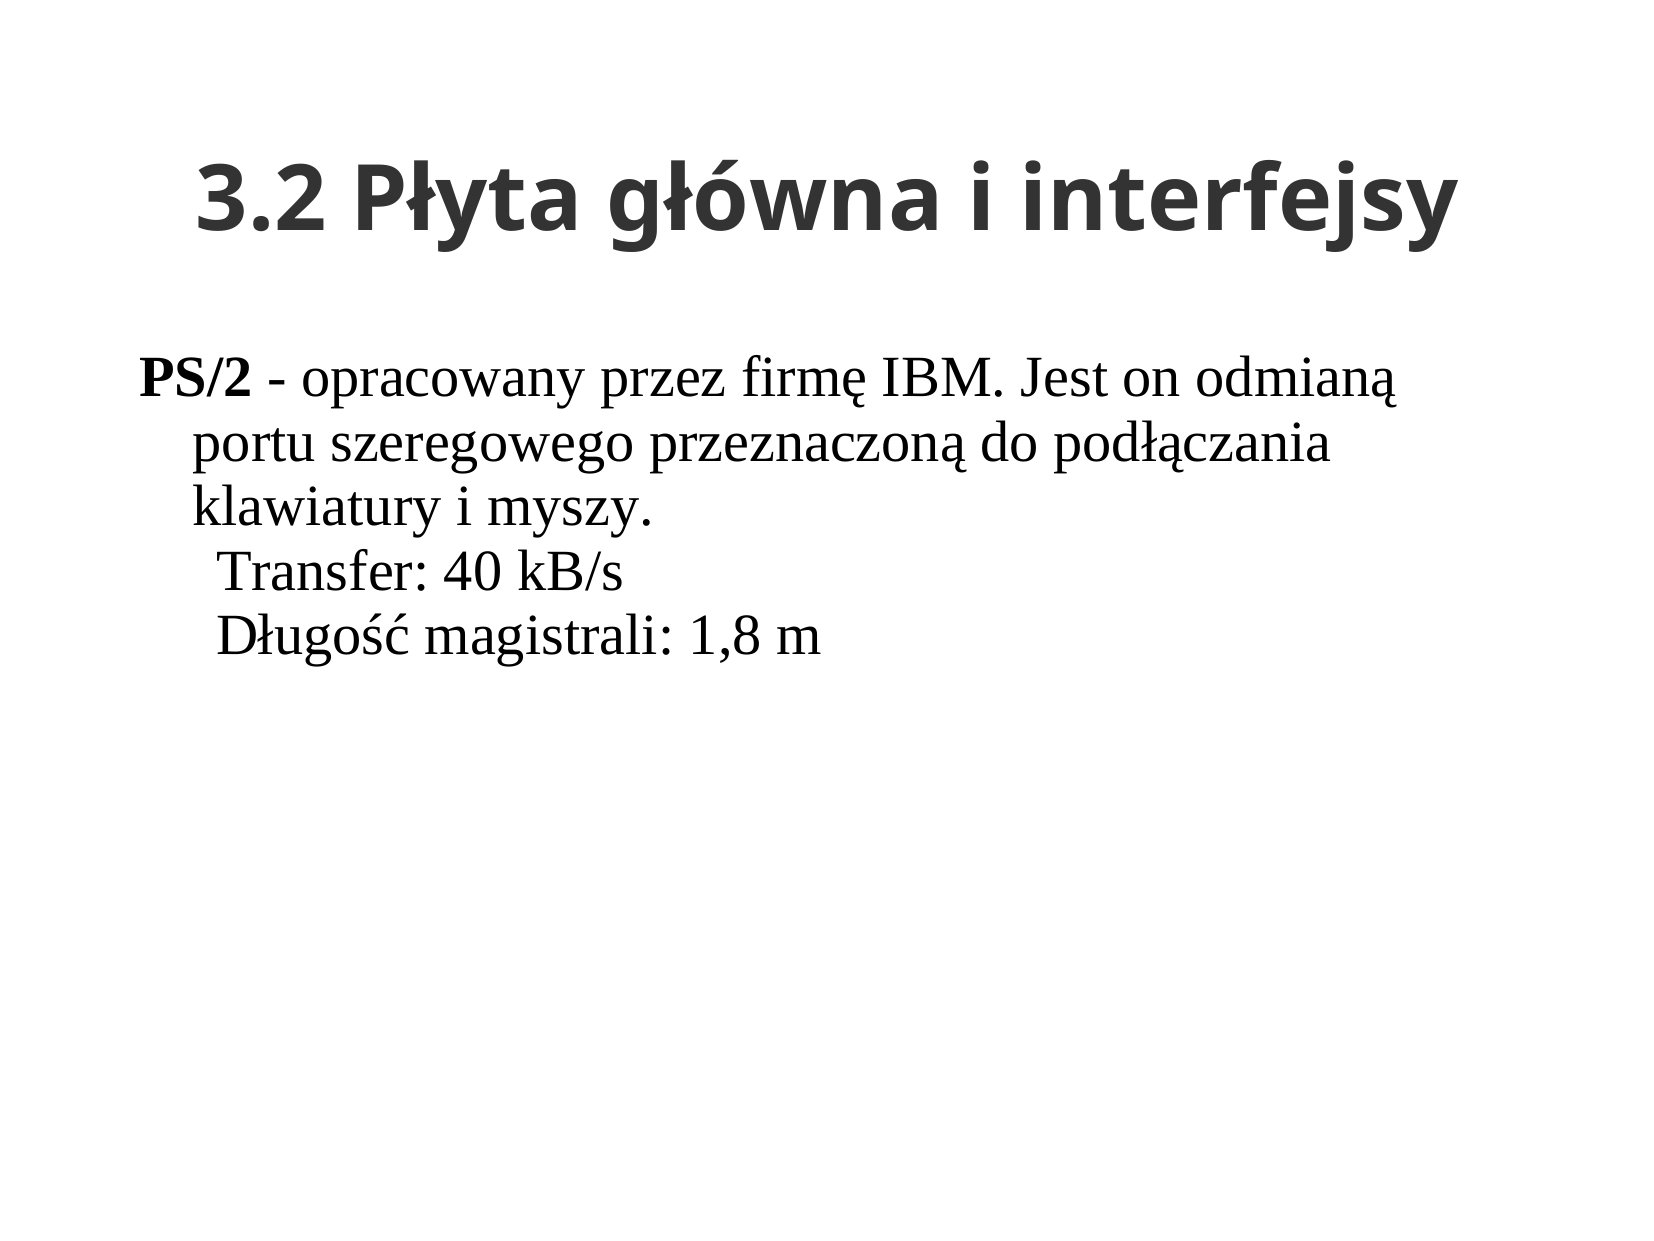

# 3.2 Płyta główna i interfejsy
PS/2 - opracowany przez firmę IBM. Jest on odmianą portu szeregowego przeznaczoną do podłączania klawiatury i myszy.
Transfer: 40 kB/s
Długość magistrali: 1,8 m